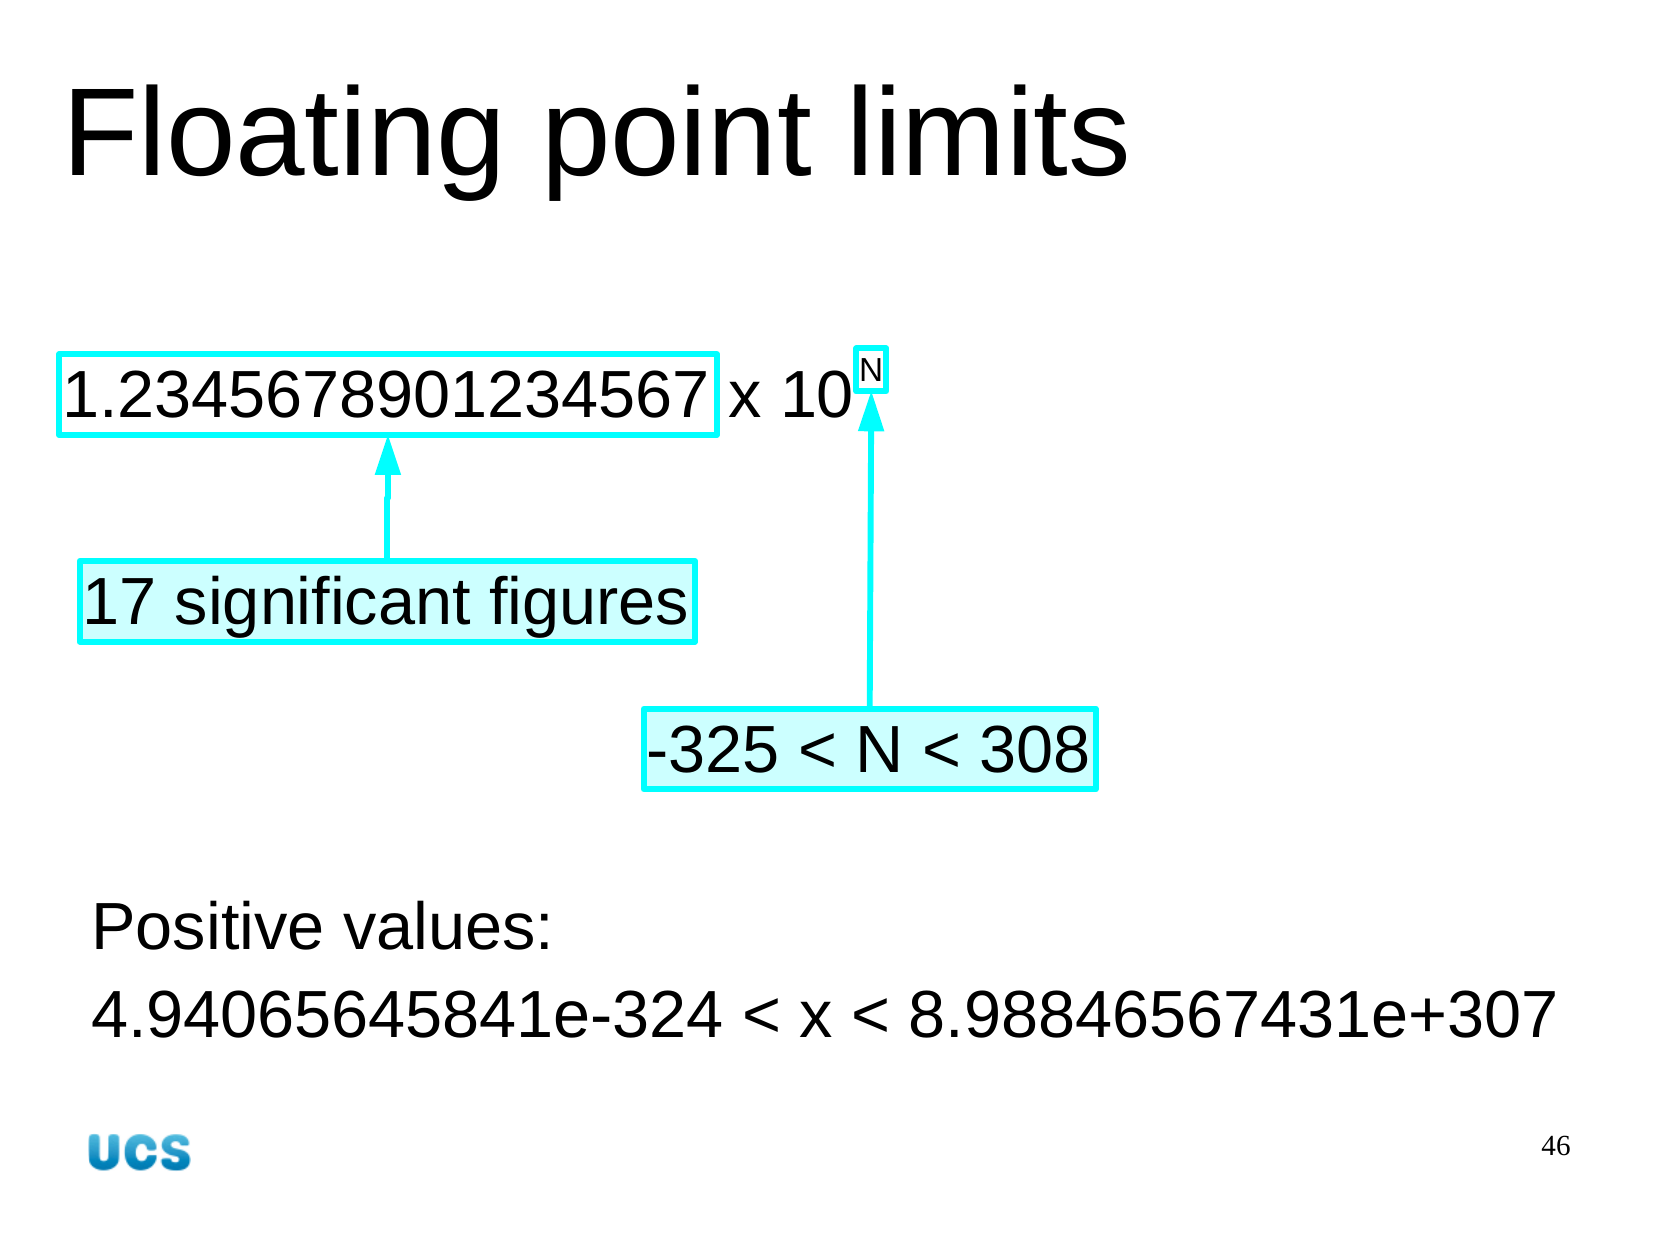

Floating point limits
N
1.2345678901234567
x 10
17 significant figures
-325 < N < 308
Positive values:
4.94065645841e-324 < x < 8.98846567431e+307
46